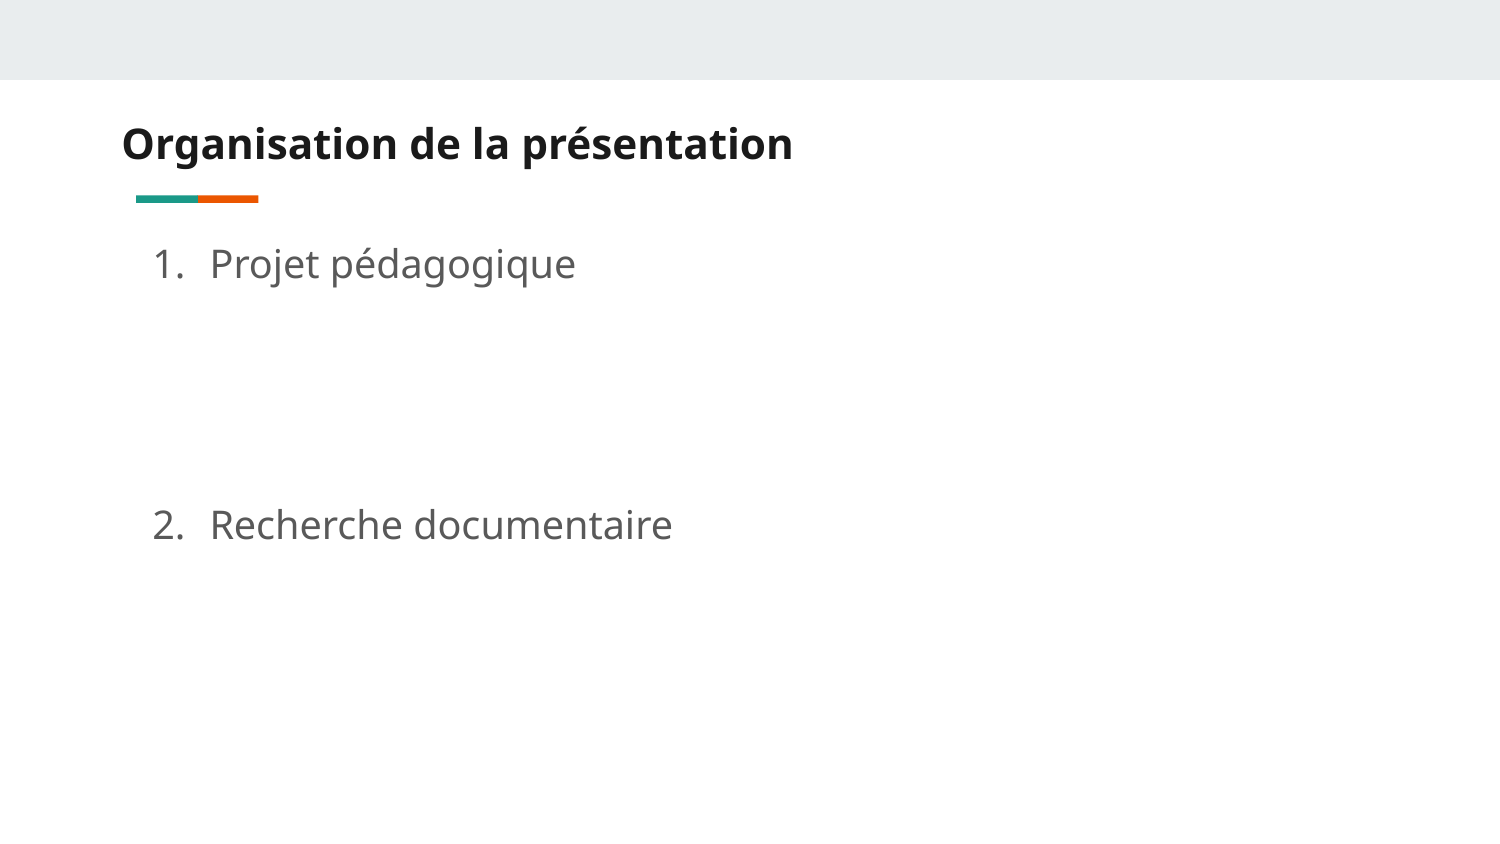

# Organisation de la présentation
Projet pédagogique
Recherche documentaire